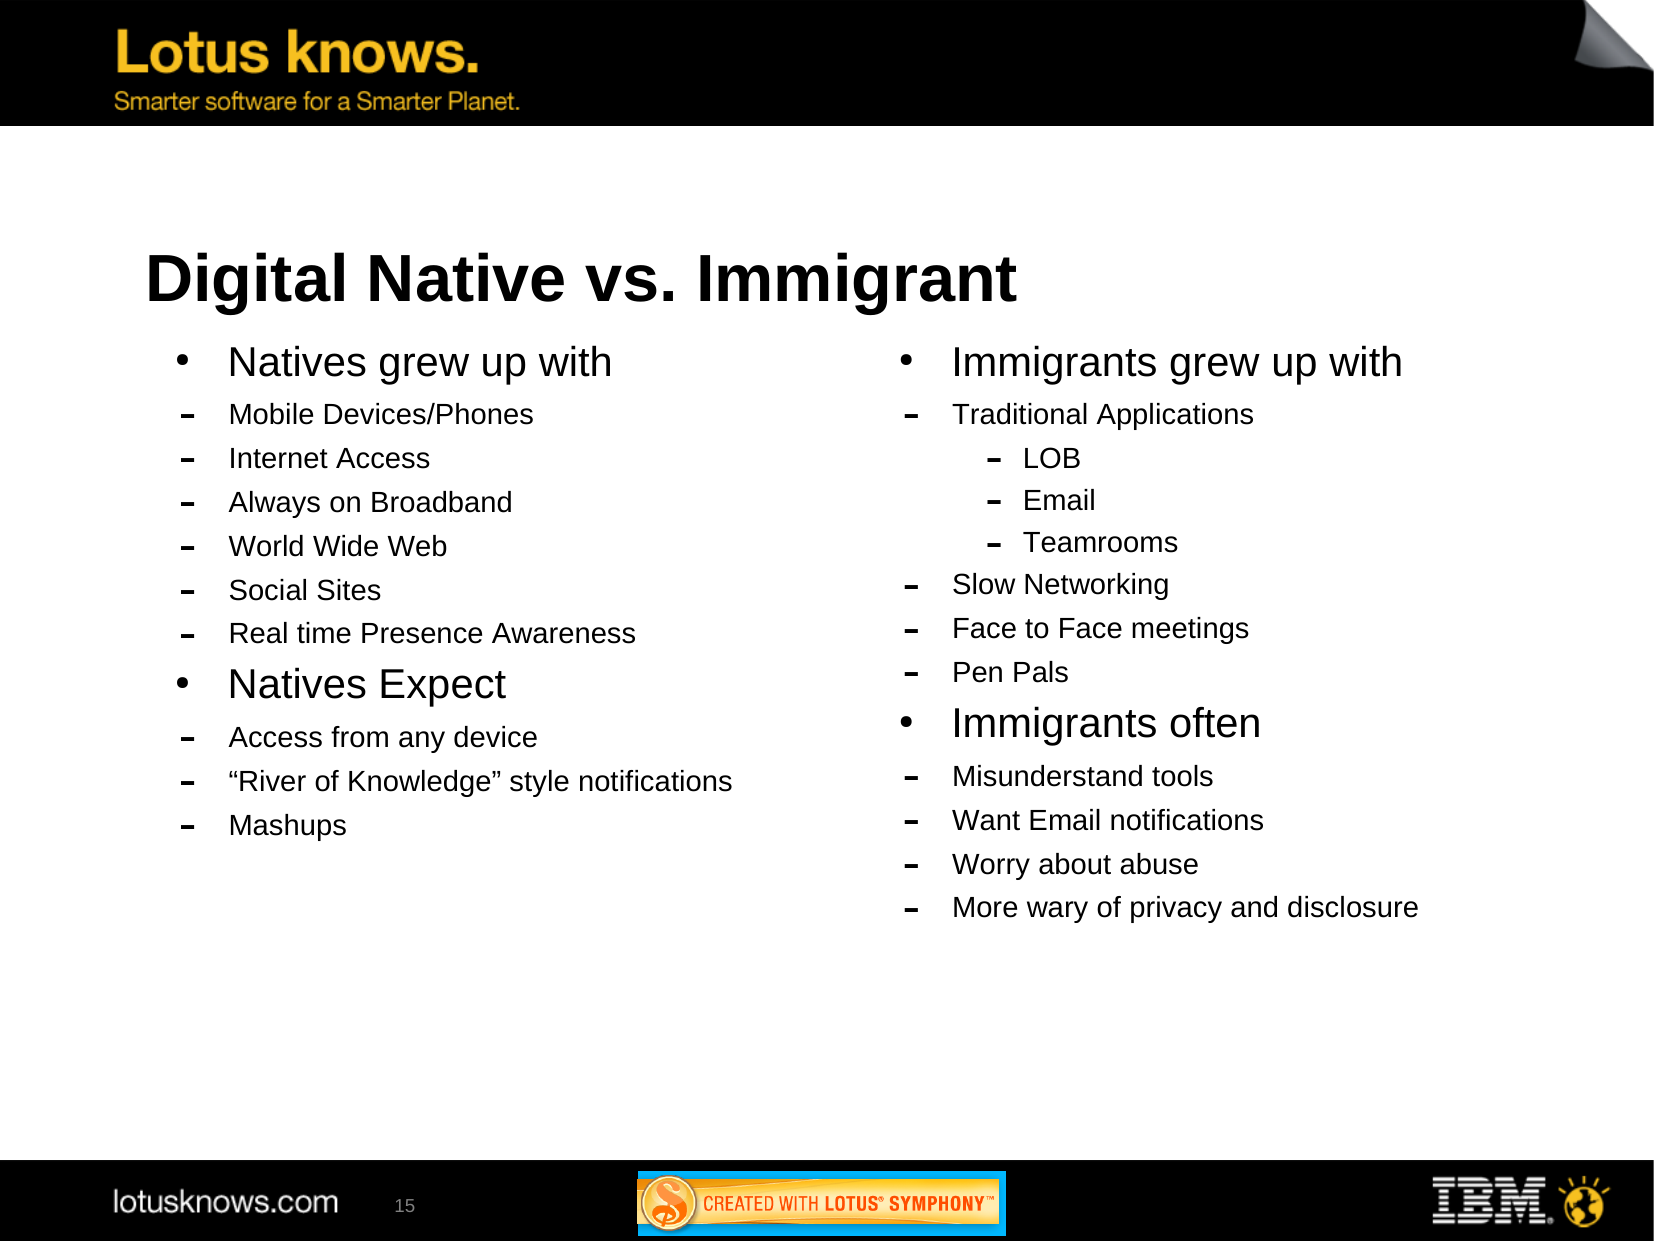

# Digital Native vs. Immigrant
Natives grew up with
Mobile Devices/Phones
Internet Access
Always on Broadband
World Wide Web
Social Sites
Real time Presence Awareness
Natives Expect
Access from any device
“River of Knowledge” style notifications
Mashups
Immigrants grew up with
Traditional Applications
LOB
Email
Teamrooms
Slow Networking
Face to Face meetings
Pen Pals
Immigrants often
Misunderstand tools
Want Email notifications
Worry about abuse
More wary of privacy and disclosure
15